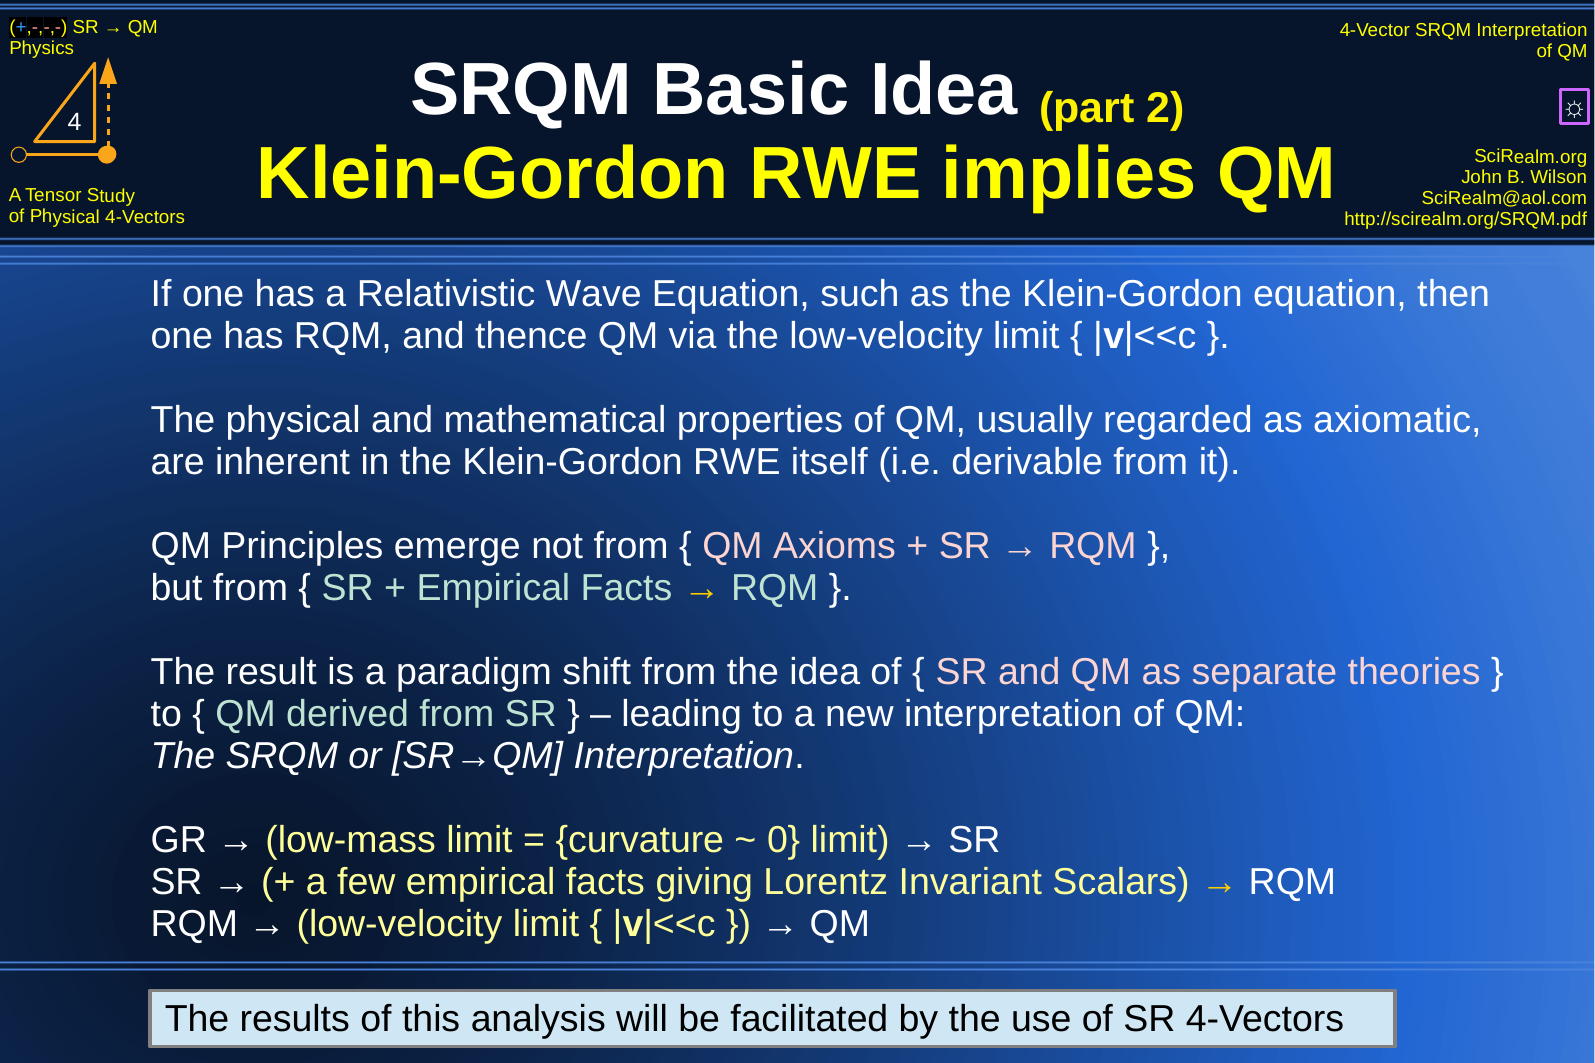

(+,-,-,-) SR → QM
Physics
A Tensor Study
of Physical 4-Vectors
4-Vector SRQM Interpretation
of QM
SciRealm.org
John B. Wilson
SciRealm@aol.com
http://scirealm.org/SRQM.pdf
# SRQM Basic Idea (part 2) Klein-Gordon RWE implies QM
4
☼
If one has a Relativistic Wave Equation, such as the Klein-Gordon equation, then one has RQM, and thence QM via the low-velocity limit { |v|<<c }.
The physical and mathematical properties of QM, usually regarded as axiomatic, are inherent in the Klein-Gordon RWE itself (i.e. derivable from it).
QM Principles emerge not from { QM Axioms + SR → RQM },
but from { SR + Empirical Facts → RQM }.
The result is a paradigm shift from the idea of { SR and QM as separate theories } to { QM derived from SR } – leading to a new interpretation of QM:
The SRQM or [SR→QM] Interpretation.
GR → (low-mass limit = {curvature ~ 0} limit) → SR
SR → (+ a few empirical facts giving Lorentz Invariant Scalars) → RQM
RQM → (low-velocity limit { |v|<<c }) → QM
The results of this analysis will be facilitated by the use of SR 4-Vectors